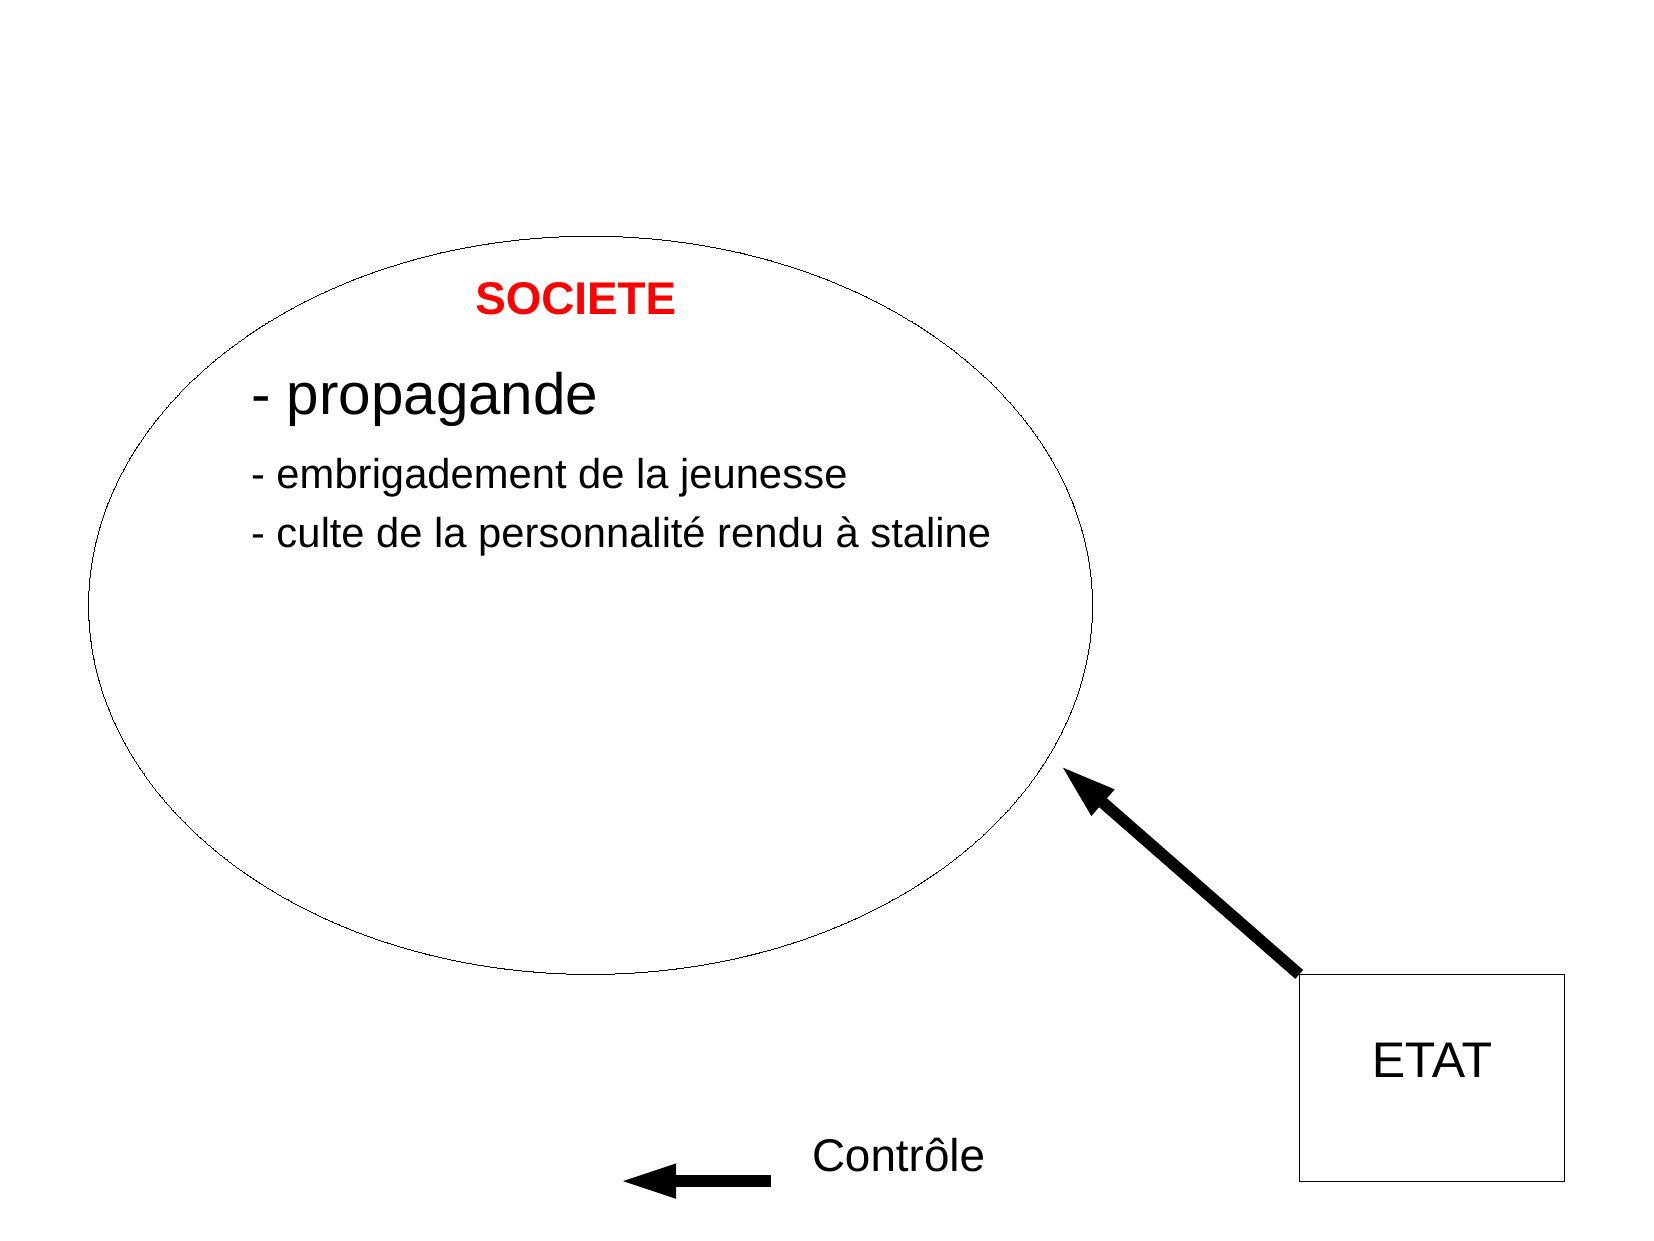

SOCIETE
- propagande
- embrigadement de la jeunesse
- culte de la personnalité rendu à staline
ETAT
Contrôle